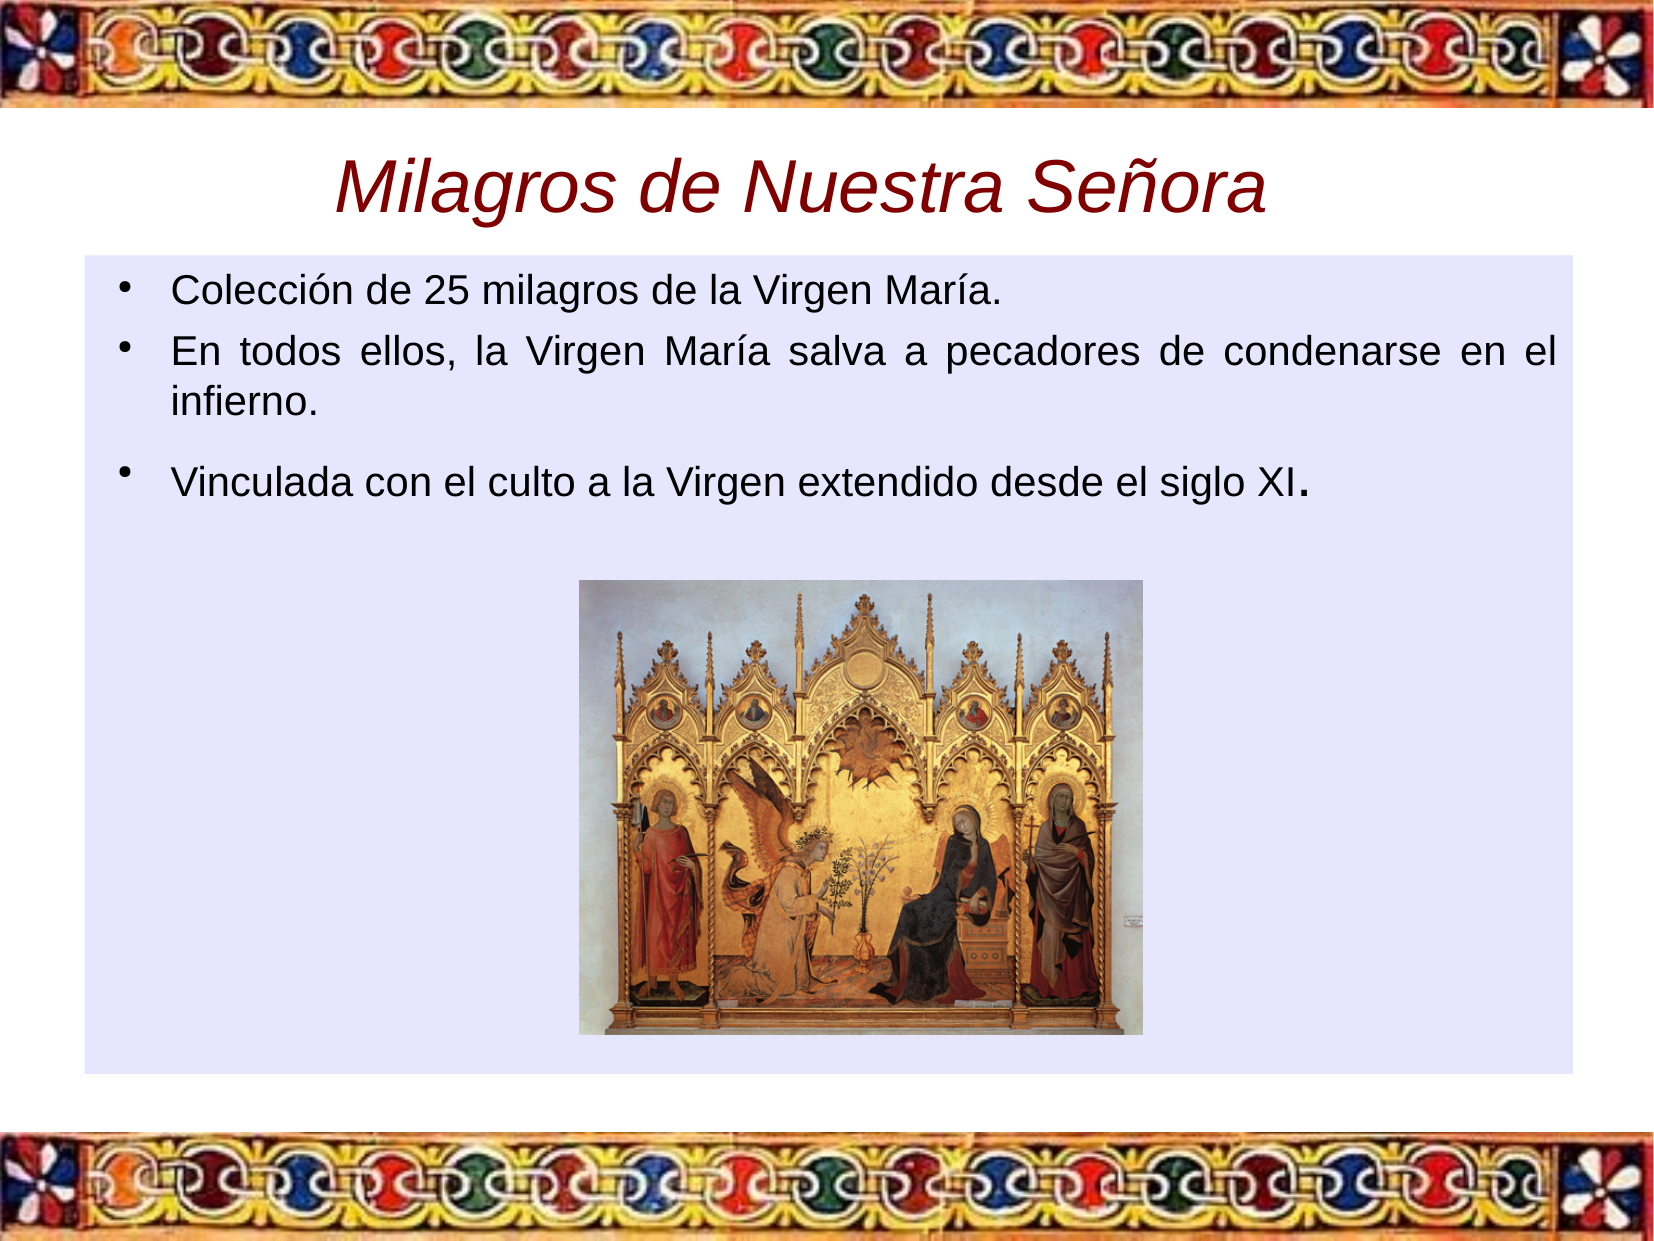

# Milagros de Nuestra Señora
Colección de 25 milagros de la Virgen María.
En todos ellos, la Virgen María salva a pecadores de condenarse en el infierno.
Vinculada con el culto a la Virgen extendido desde el siglo XI.